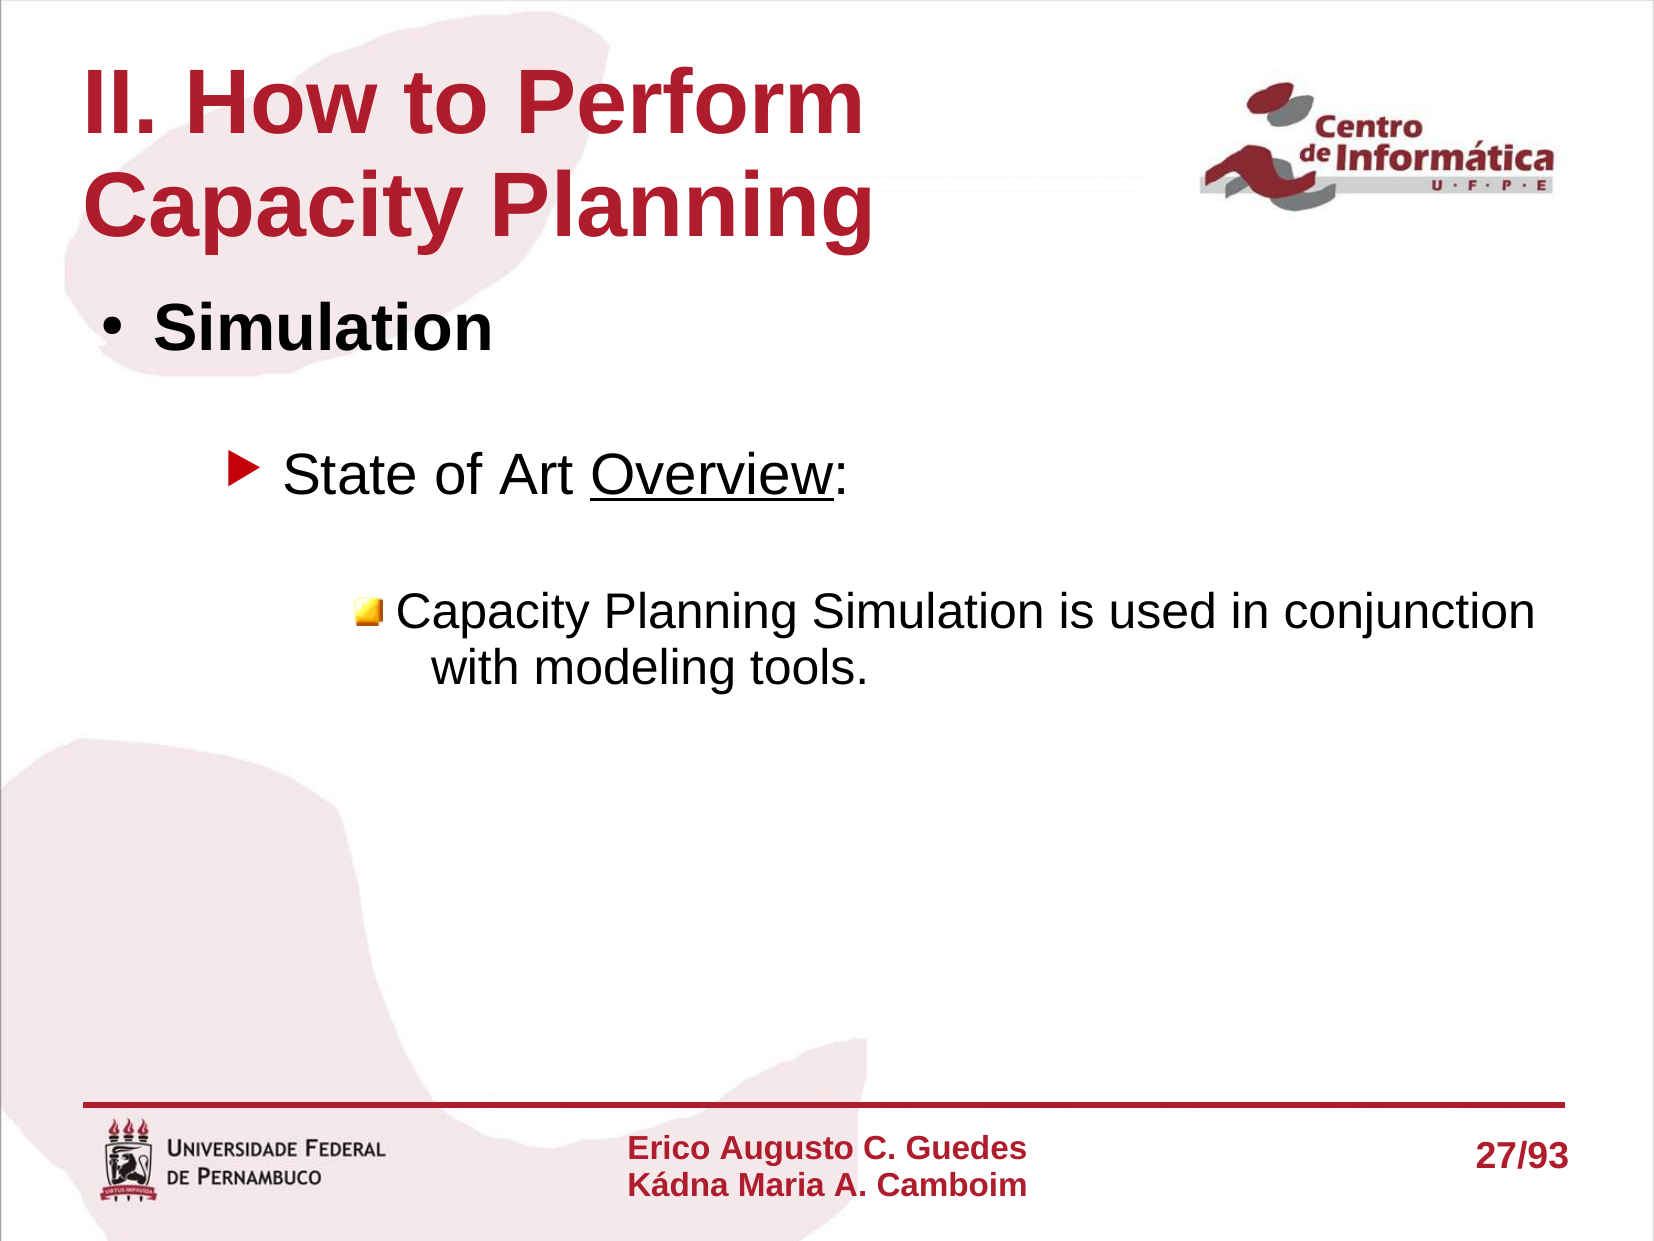

# II. How to Perform Capacity Planning
Simulation
 State of Art Overview:
Capacity Planning Simulation is used in conjunction with modeling tools.